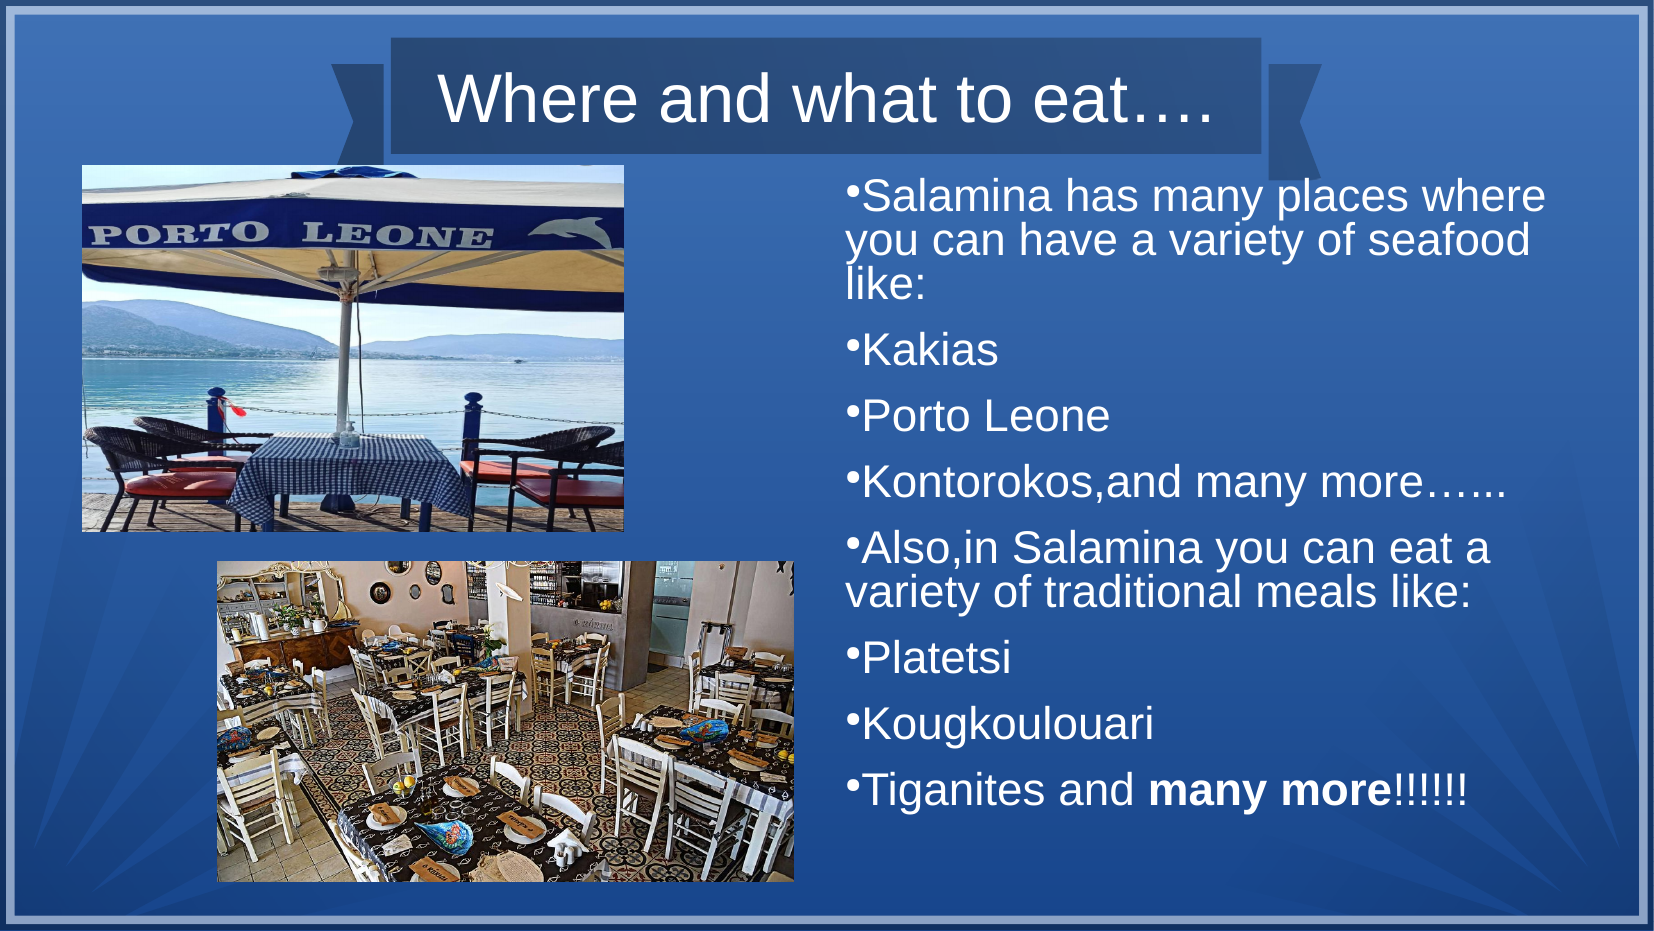

# Where and what to eat….
Salamina has many places where you can have a variety of seafood like:
Kakias
Porto Leone
Kontorokos,and many more…...
Also,in Salamina you can eat a variety of traditional meals like:
Platetsi
Kougkoulouari
Tiganites and many more!!!!!!